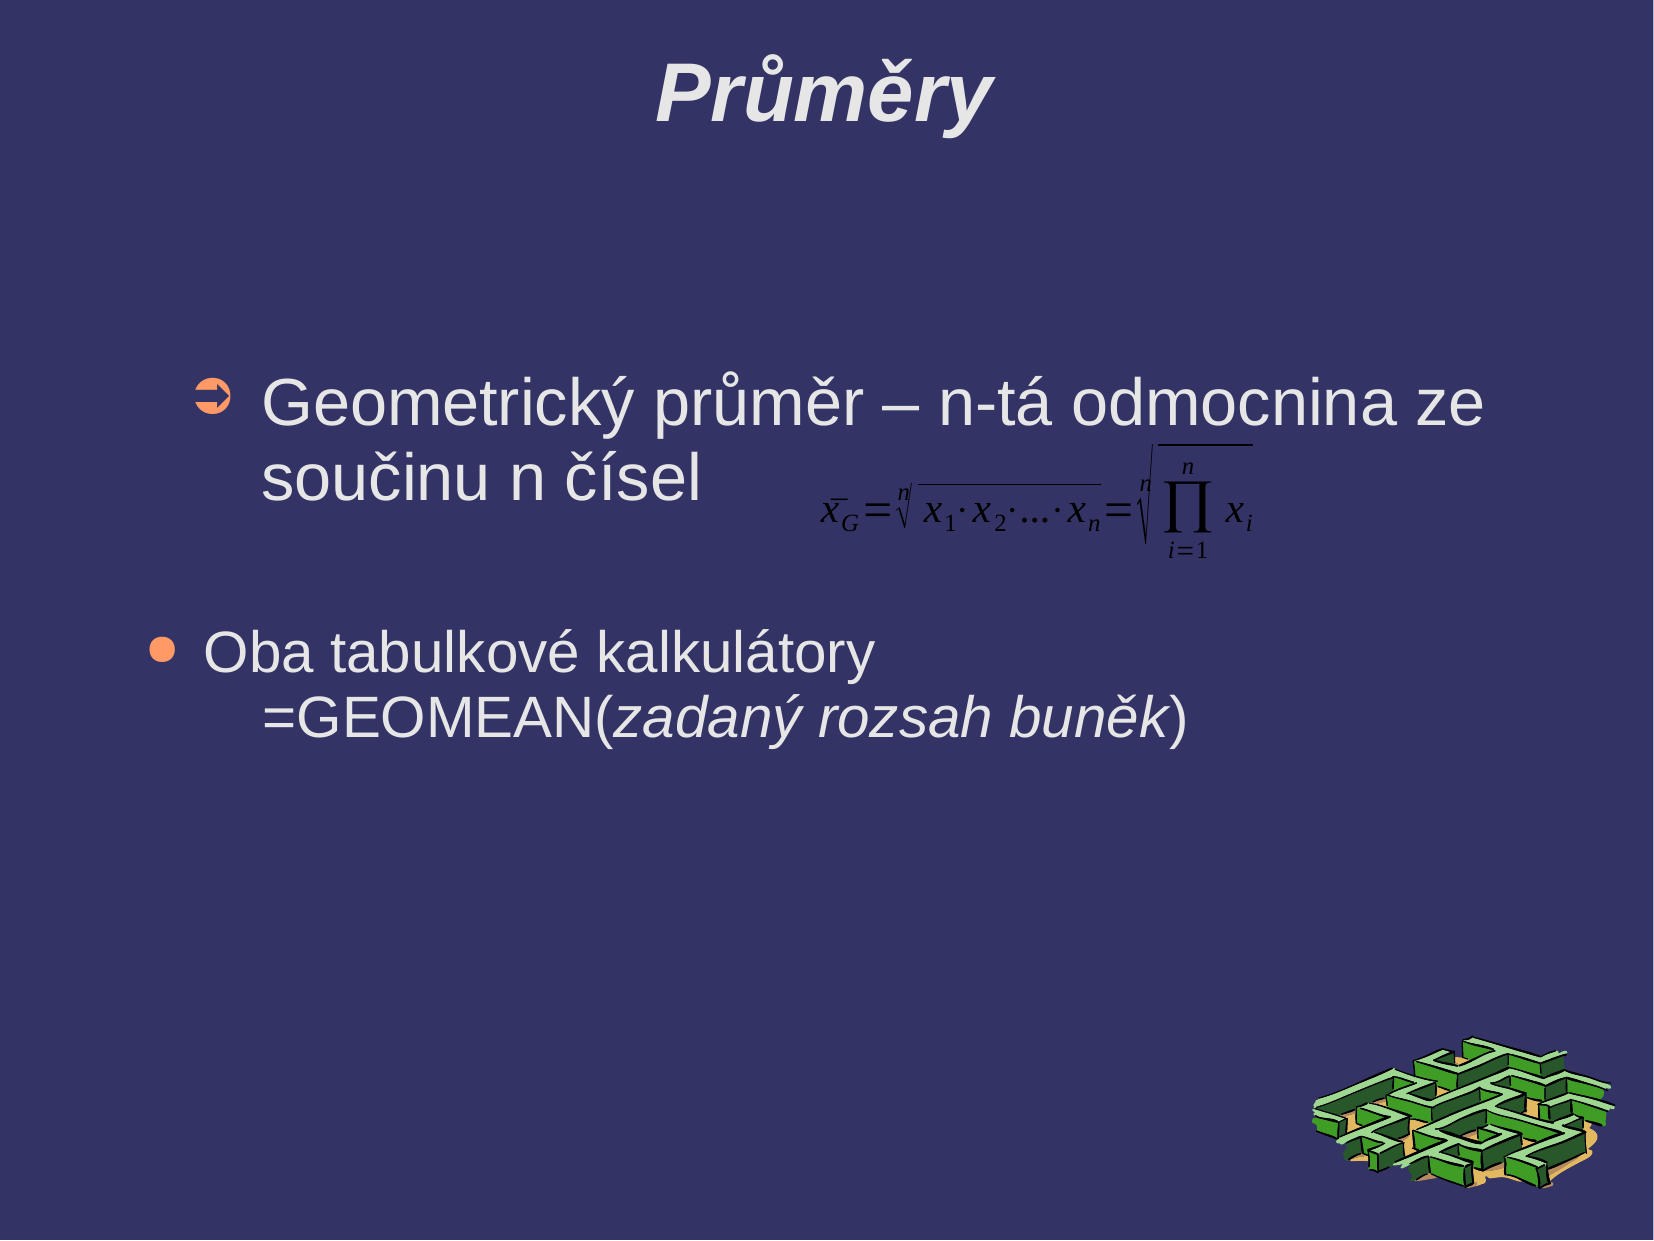

# Průměry
Geometrický průměr – n-tá odmocnina ze součinu n čísel
Oba tabulkové kalkulátory
	=GEOMEAN(zadaný rozsah buněk)